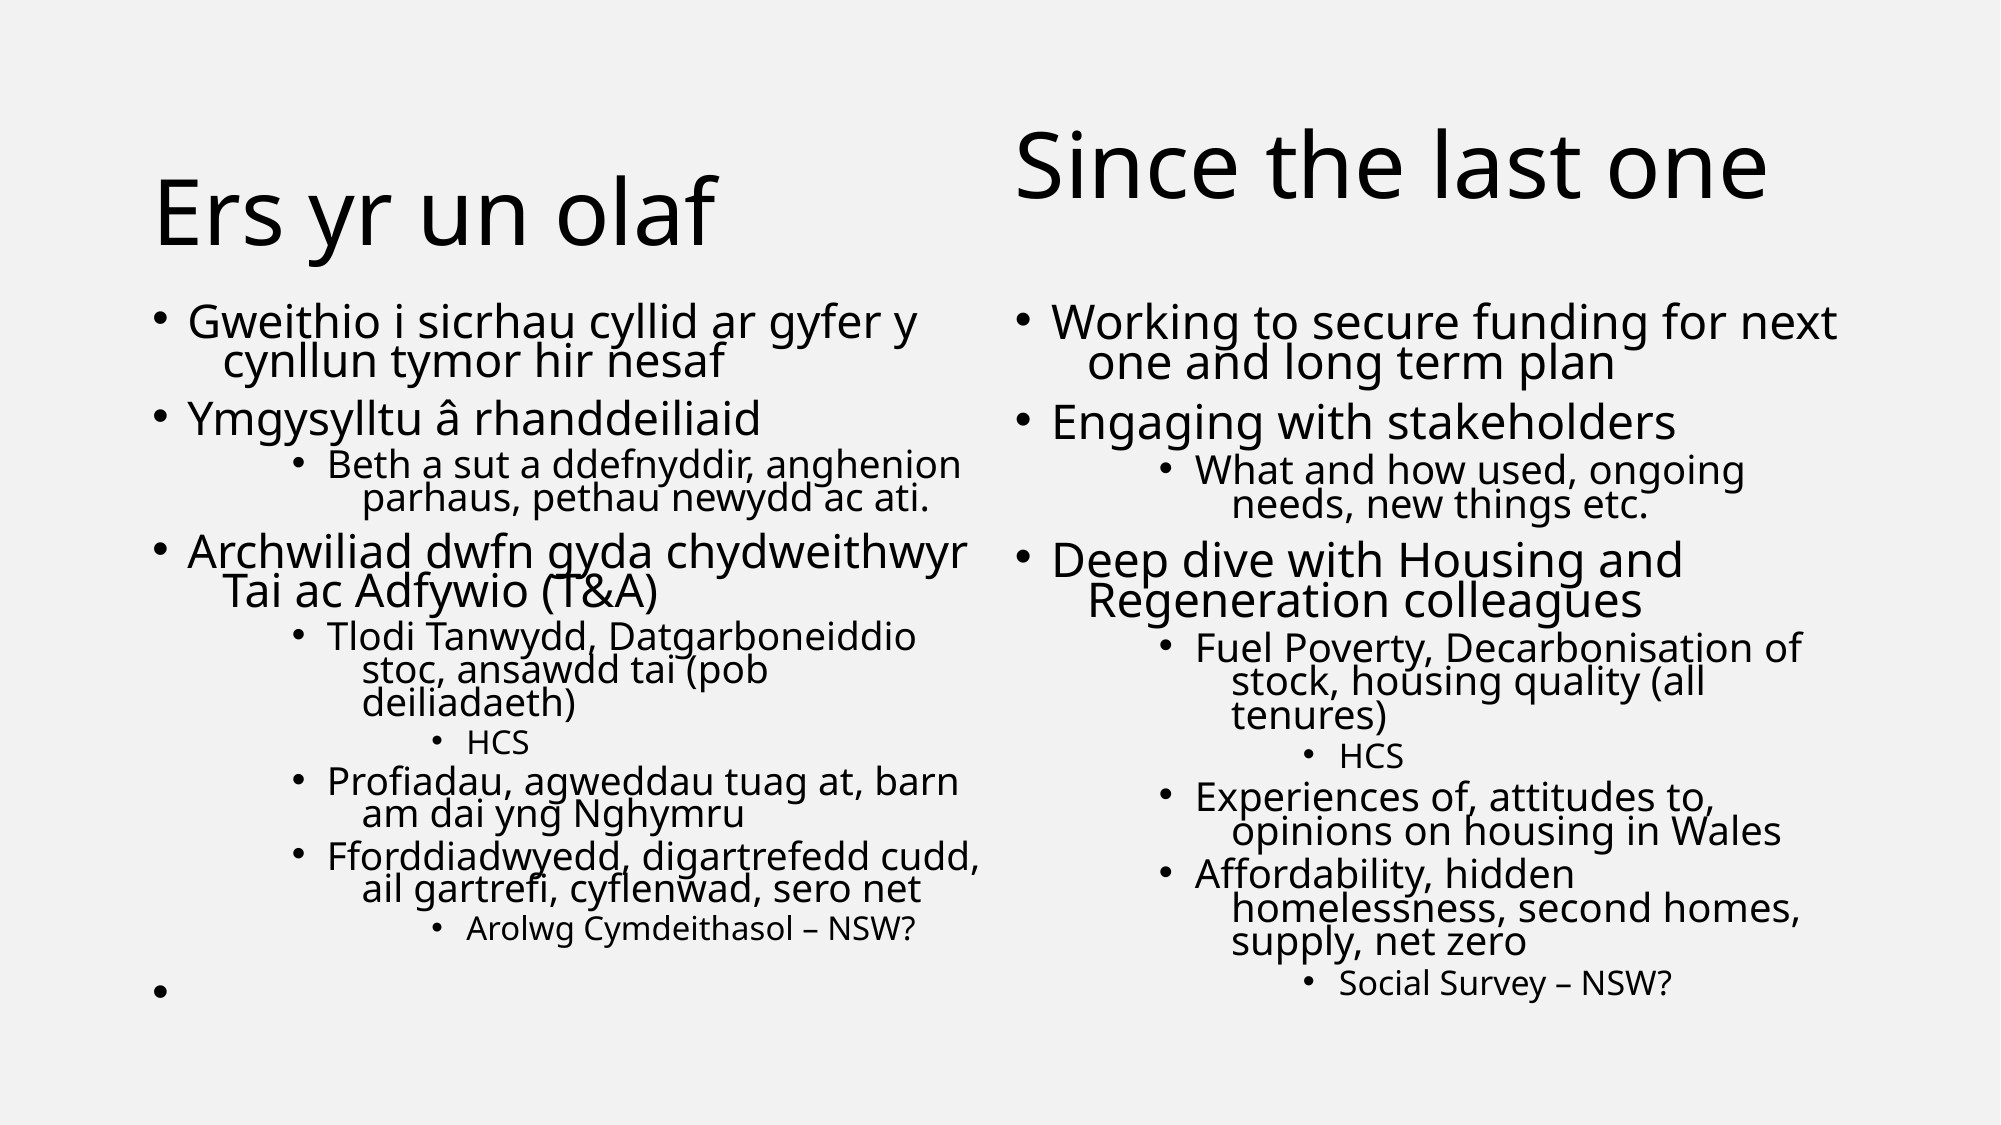

Ers yr un olaf
Since the last one
# Gweithio i sicrhau cyllid ar gyfer y cynllun tymor hir nesaf
Ymgysylltu â rhanddeiliaid
Beth a sut a ddefnyddir, anghenion parhaus, pethau newydd ac ati.
Archwiliad dwfn gyda chydweithwyr Tai ac Adfywio (T&A)
Tlodi Tanwydd, Datgarboneiddio stoc, ansawdd tai (pob deiliadaeth)
HCS
Profiadau, agweddau tuag at, barn am dai yng Nghymru
Fforddiadwyedd, digartrefedd cudd, ail gartrefi, cyflenwad, sero net
Arolwg Cymdeithasol – NSW?
Working to secure funding for next one and long term plan
Engaging with stakeholders
What and how used, ongoing needs, new things etc.
Deep dive with Housing and Regeneration colleagues
Fuel Poverty, Decarbonisation of stock, housing quality (all tenures)
HCS
Experiences of, attitudes to, opinions on housing in Wales
Affordability, hidden homelessness, second homes, supply, net zero
Social Survey – NSW?